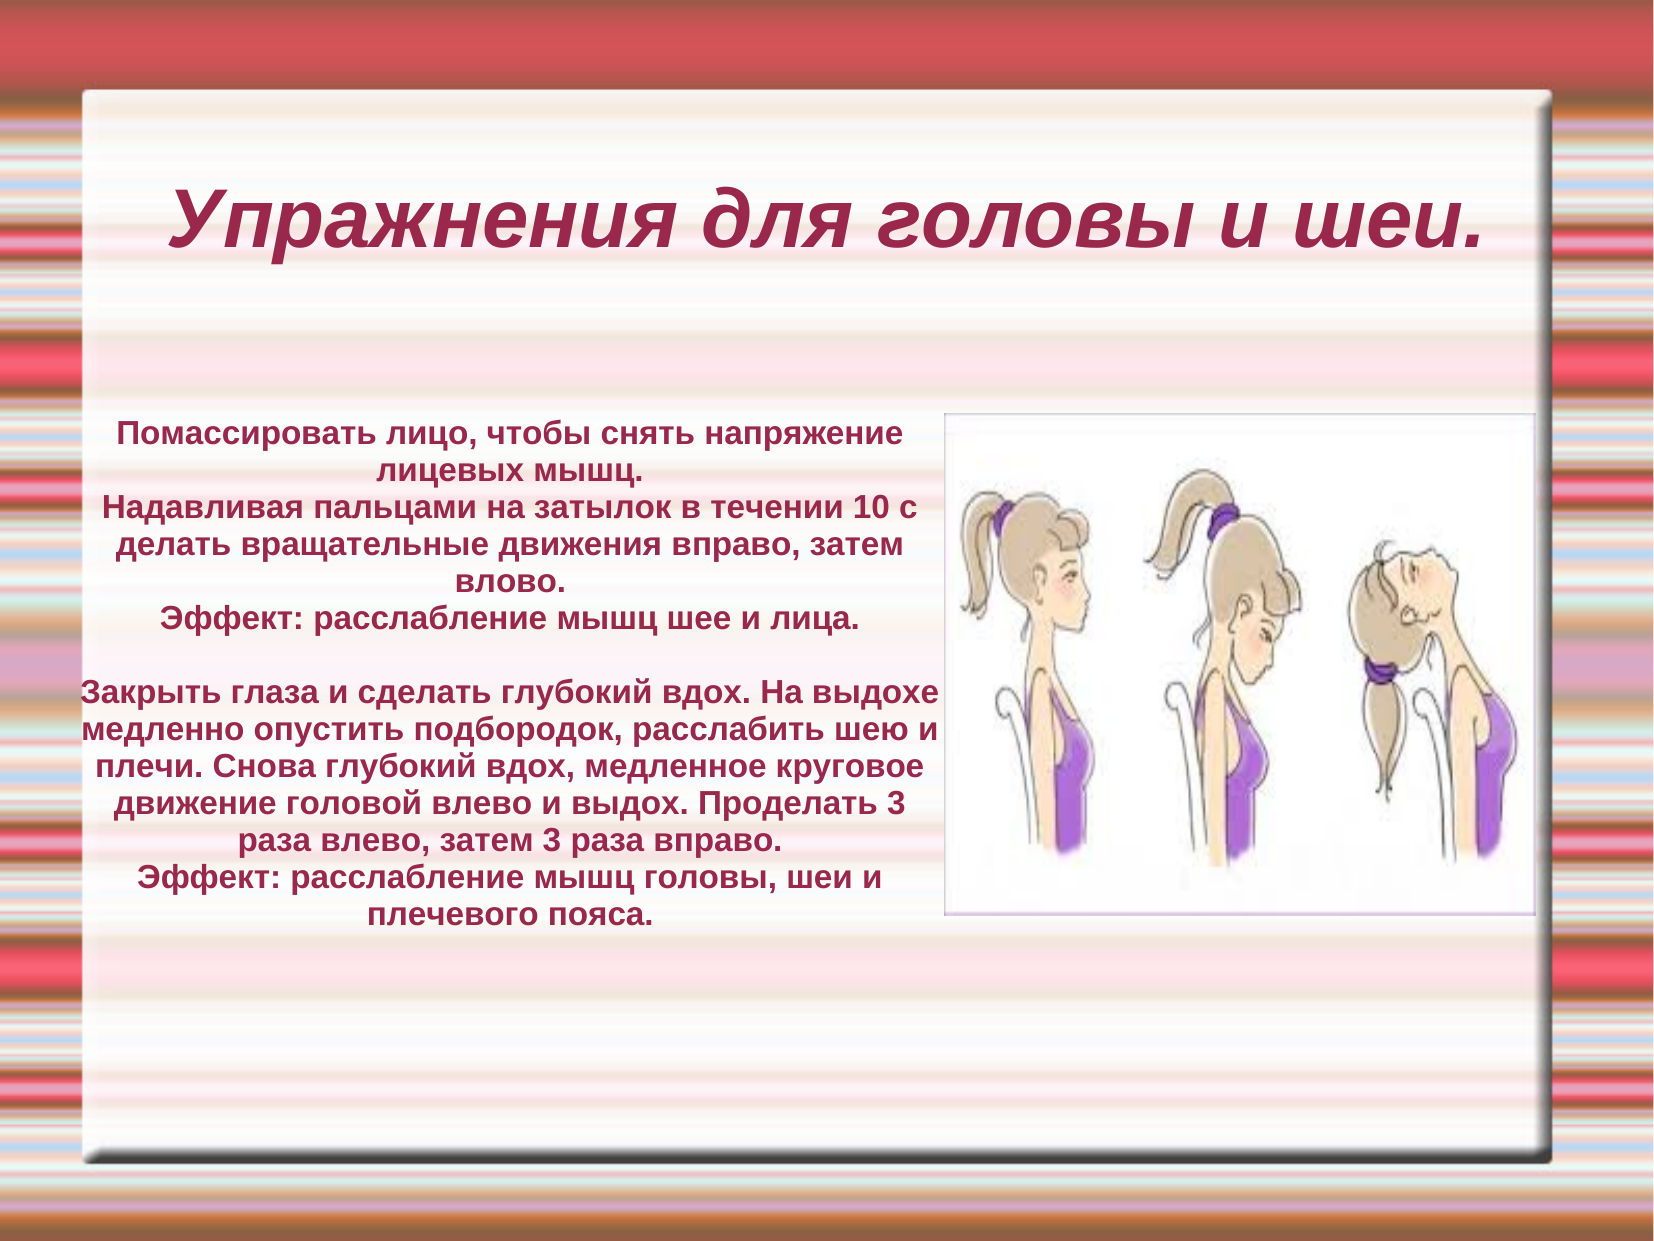

# Упражнения для головы и шеи.
Помассировать лицо, чтобы снять напряжение лицевых мышц.
Надавливая пальцами на затылок в течении 10 с делать вращательные движения вправо, затем влово.
Эффект: расслабление мышц шее и лица.
Закрыть глаза и сделать глубокий вдох. На выдохе медленно опустить подбородок, расслабить шею и плечи. Снова глубокий вдох, медленное круговое движение головой влево и выдох. Проделать 3 раза влево, затем 3 раза вправо.
Эффект: расслабление мышц головы, шеи и плечевого пояса.